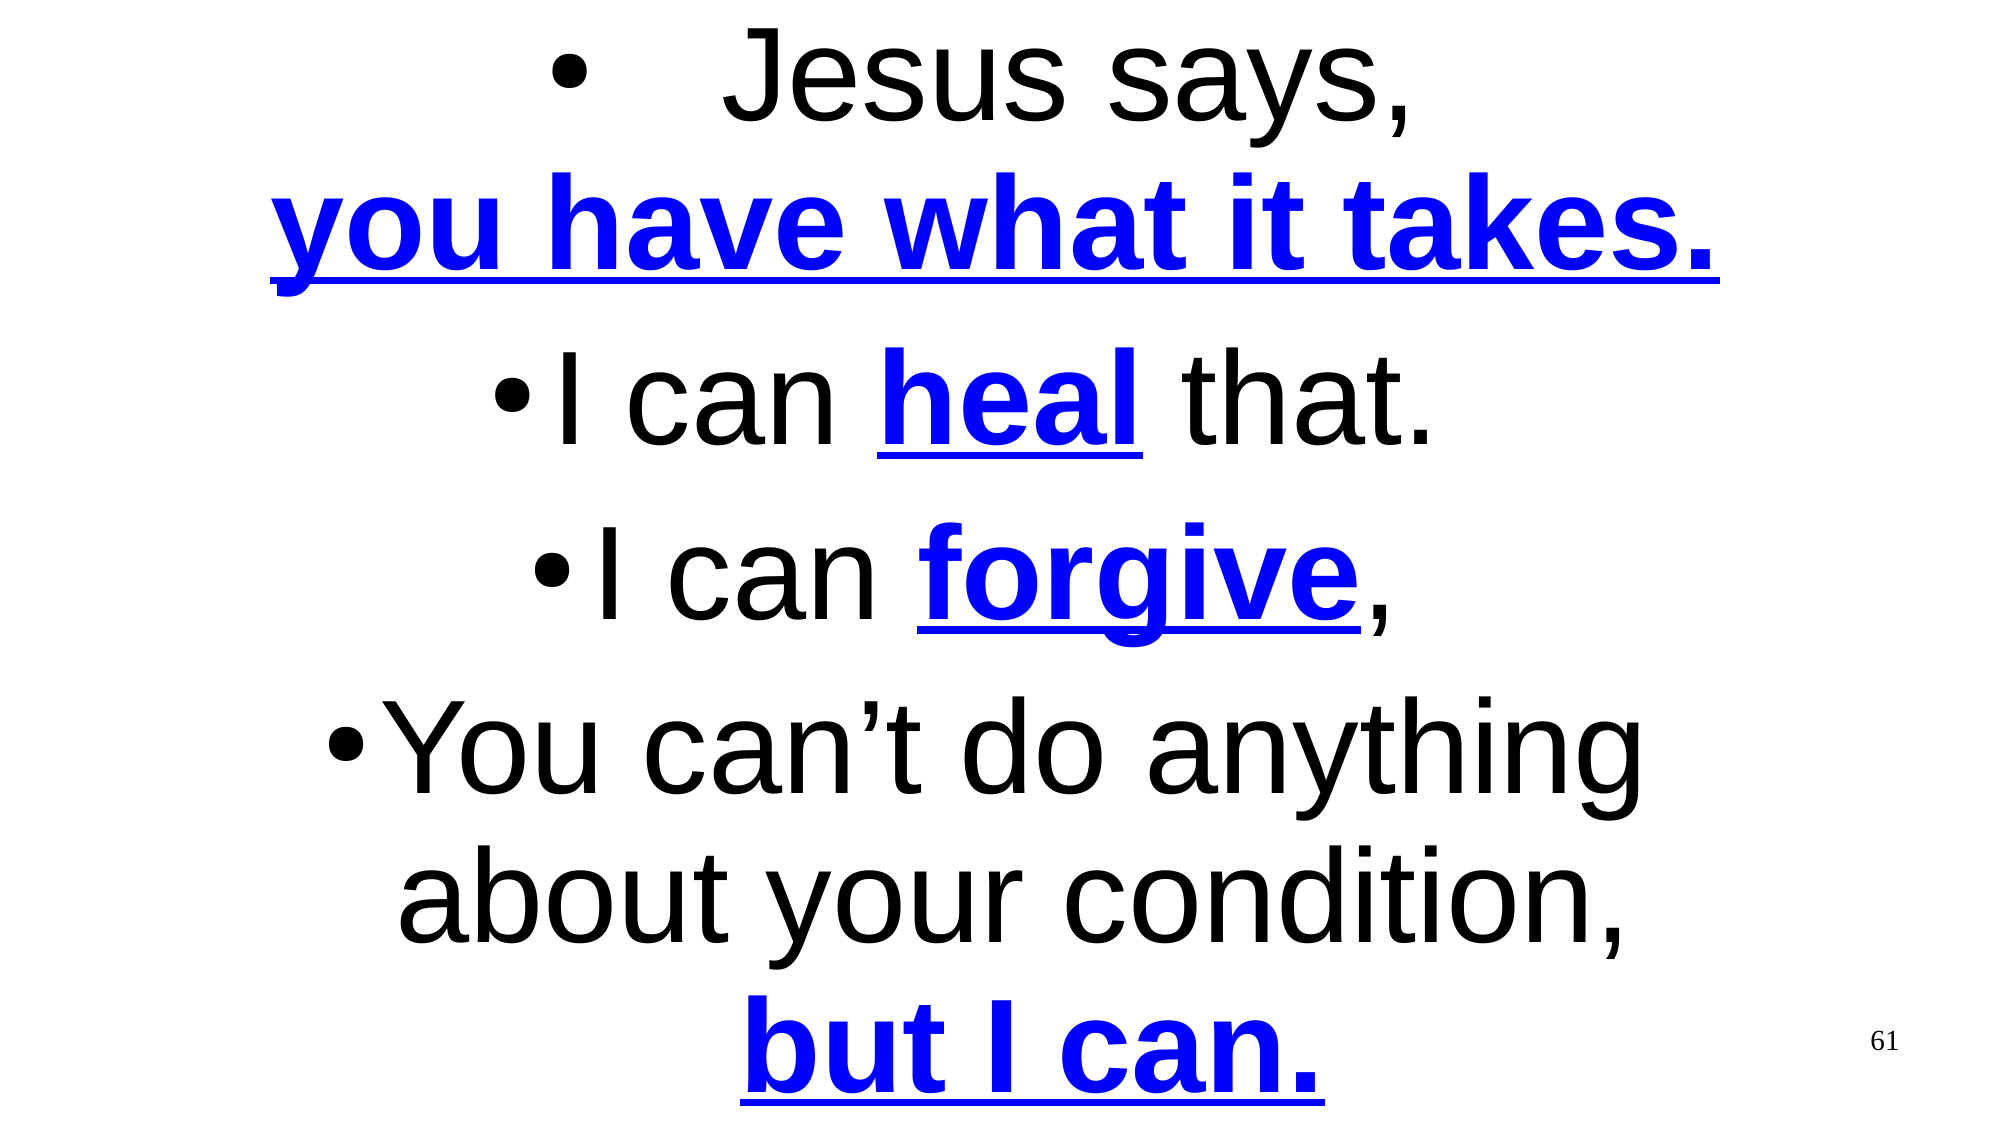

# Jesus says, you have what it takes.
I can heal that.
I can forgive,
You can’t do anything
about your condition,
but I can.
61